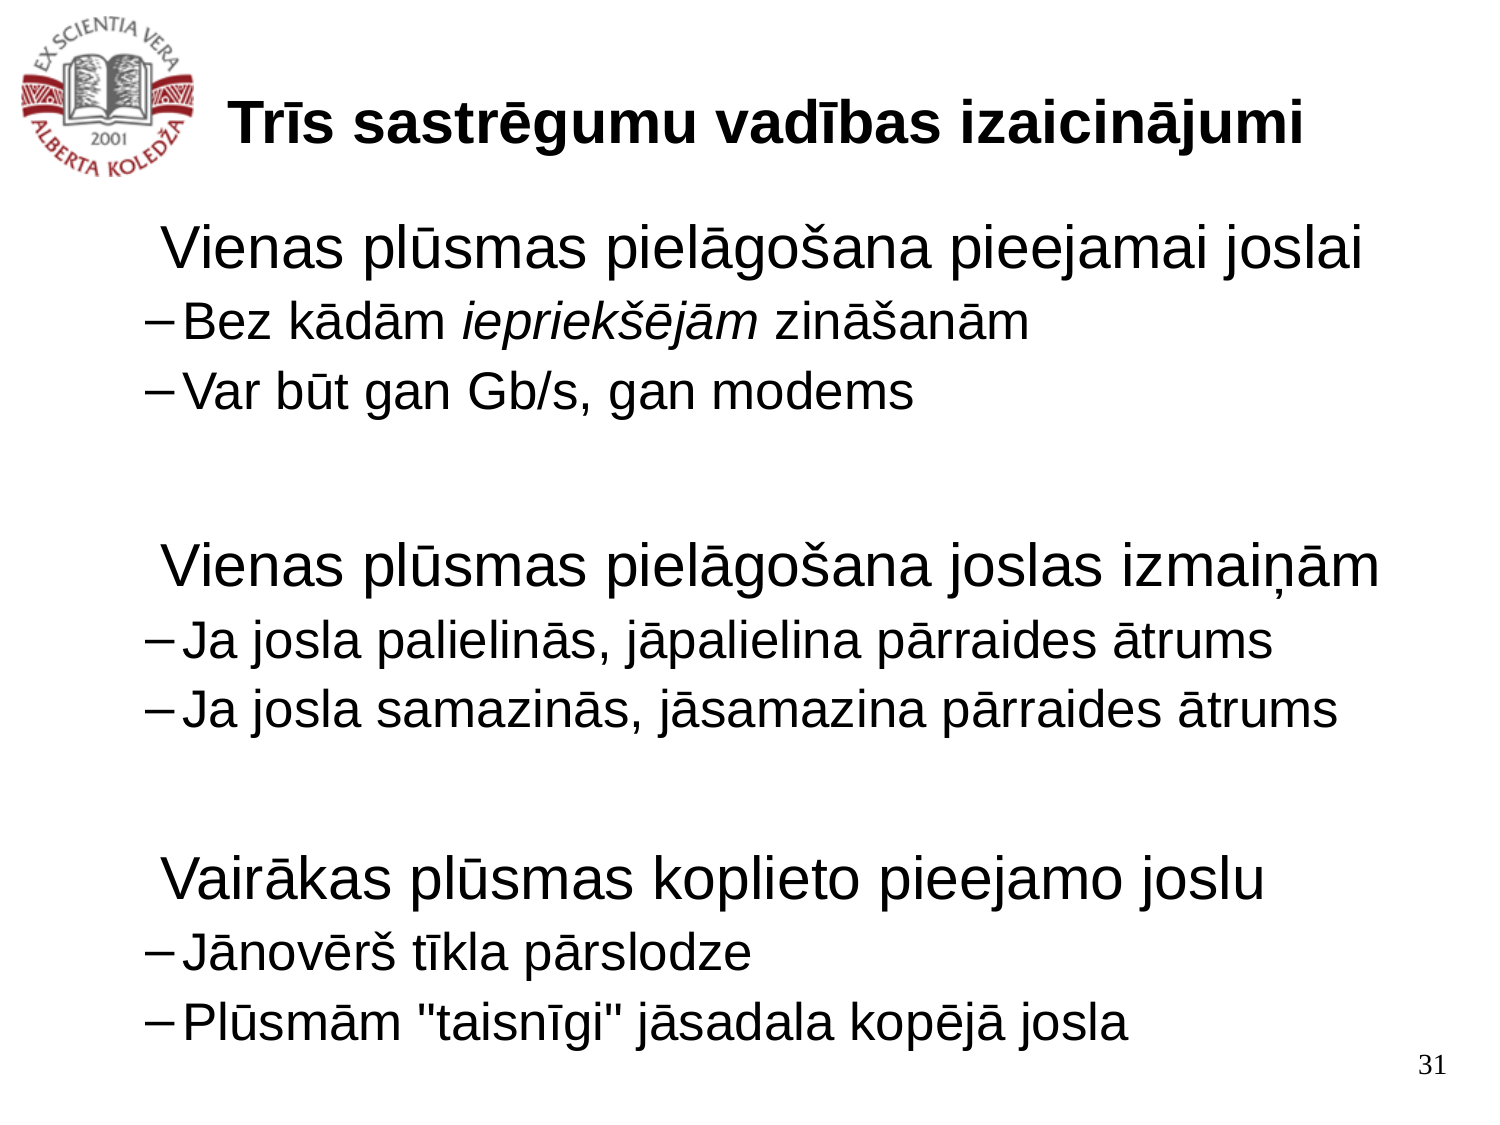

# Trīs sastrēgumu vadības izaicinājumi
Vienas plūsmas pielāgošana pieejamai joslai
Bez kādām iepriekšējām zināšanām
Var būt gan Gb/s, gan modems
Vienas plūsmas pielāgošana joslas izmaiņām
Ja josla palielinās, jāpalielina pārraides ātrums
Ja josla samazinās, jāsamazina pārraides ātrums
Vairākas plūsmas koplieto pieejamo joslu
Jānovērš tīkla pārslodze
Plūsmām "taisnīgi" jāsadala kopējā josla